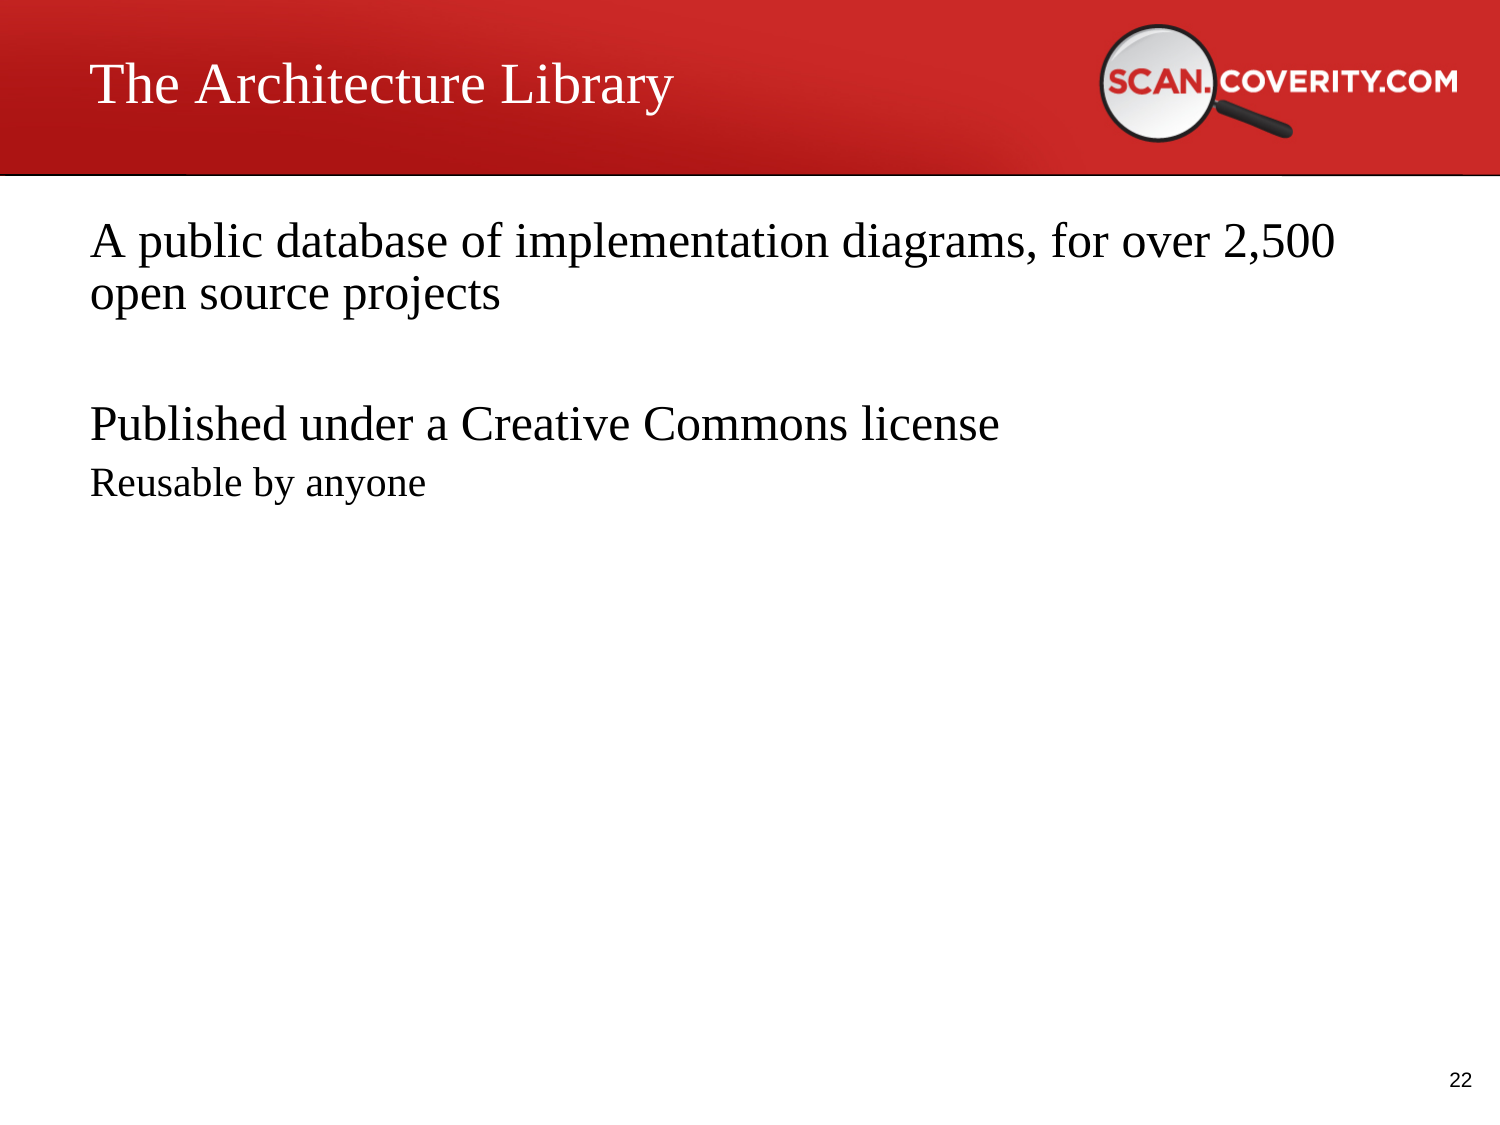

# The Architecture Library
A public database of implementation diagrams, for over 2,500 open source projects
Published under a Creative Commons license
Reusable by anyone